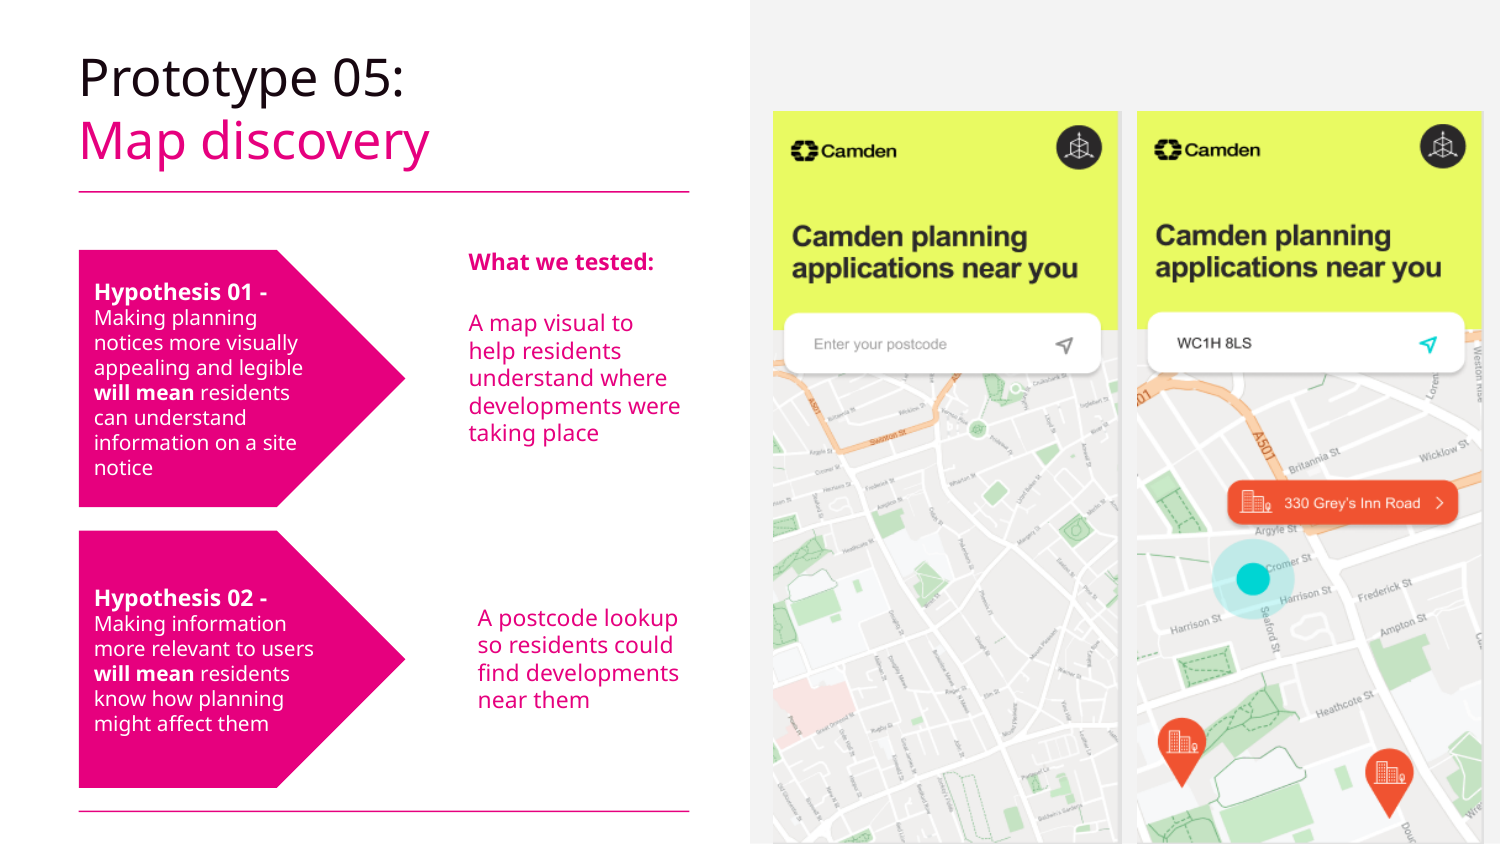

Prototype 05:
Map discovery
What we tested:
Hypothesis 01 - Making planning notices more visually appealing and legible will mean residents can understand information on a site notice
A map visual to help residents understand where developments were taking place
Hypothesis 02 - Making information more relevant to users will mean residents know how planning might affect them
A postcode lookup so residents could find developments near them